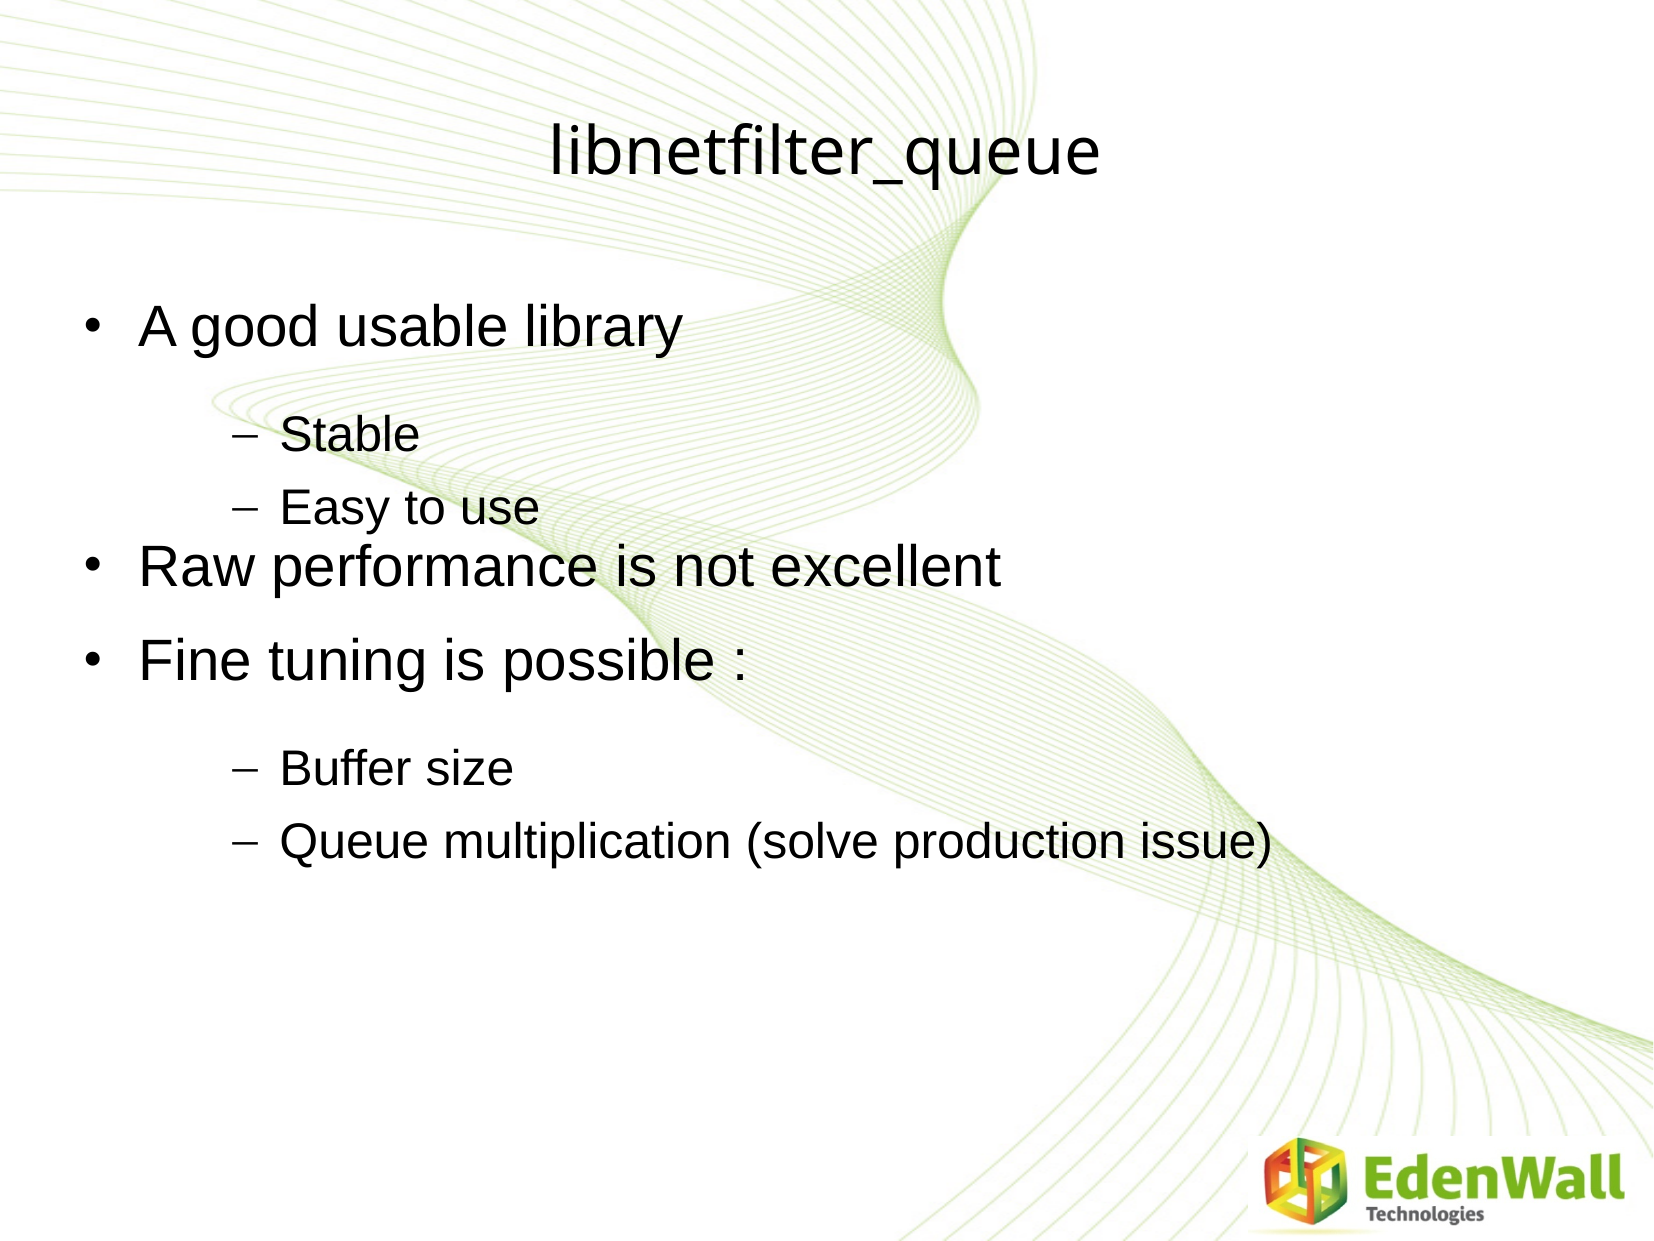

# libnetfilter_queue
A good usable library
Stable
Easy to use
Raw performance is not excellent
Fine tuning is possible :
Buffer size
Queue multiplication (solve production issue)